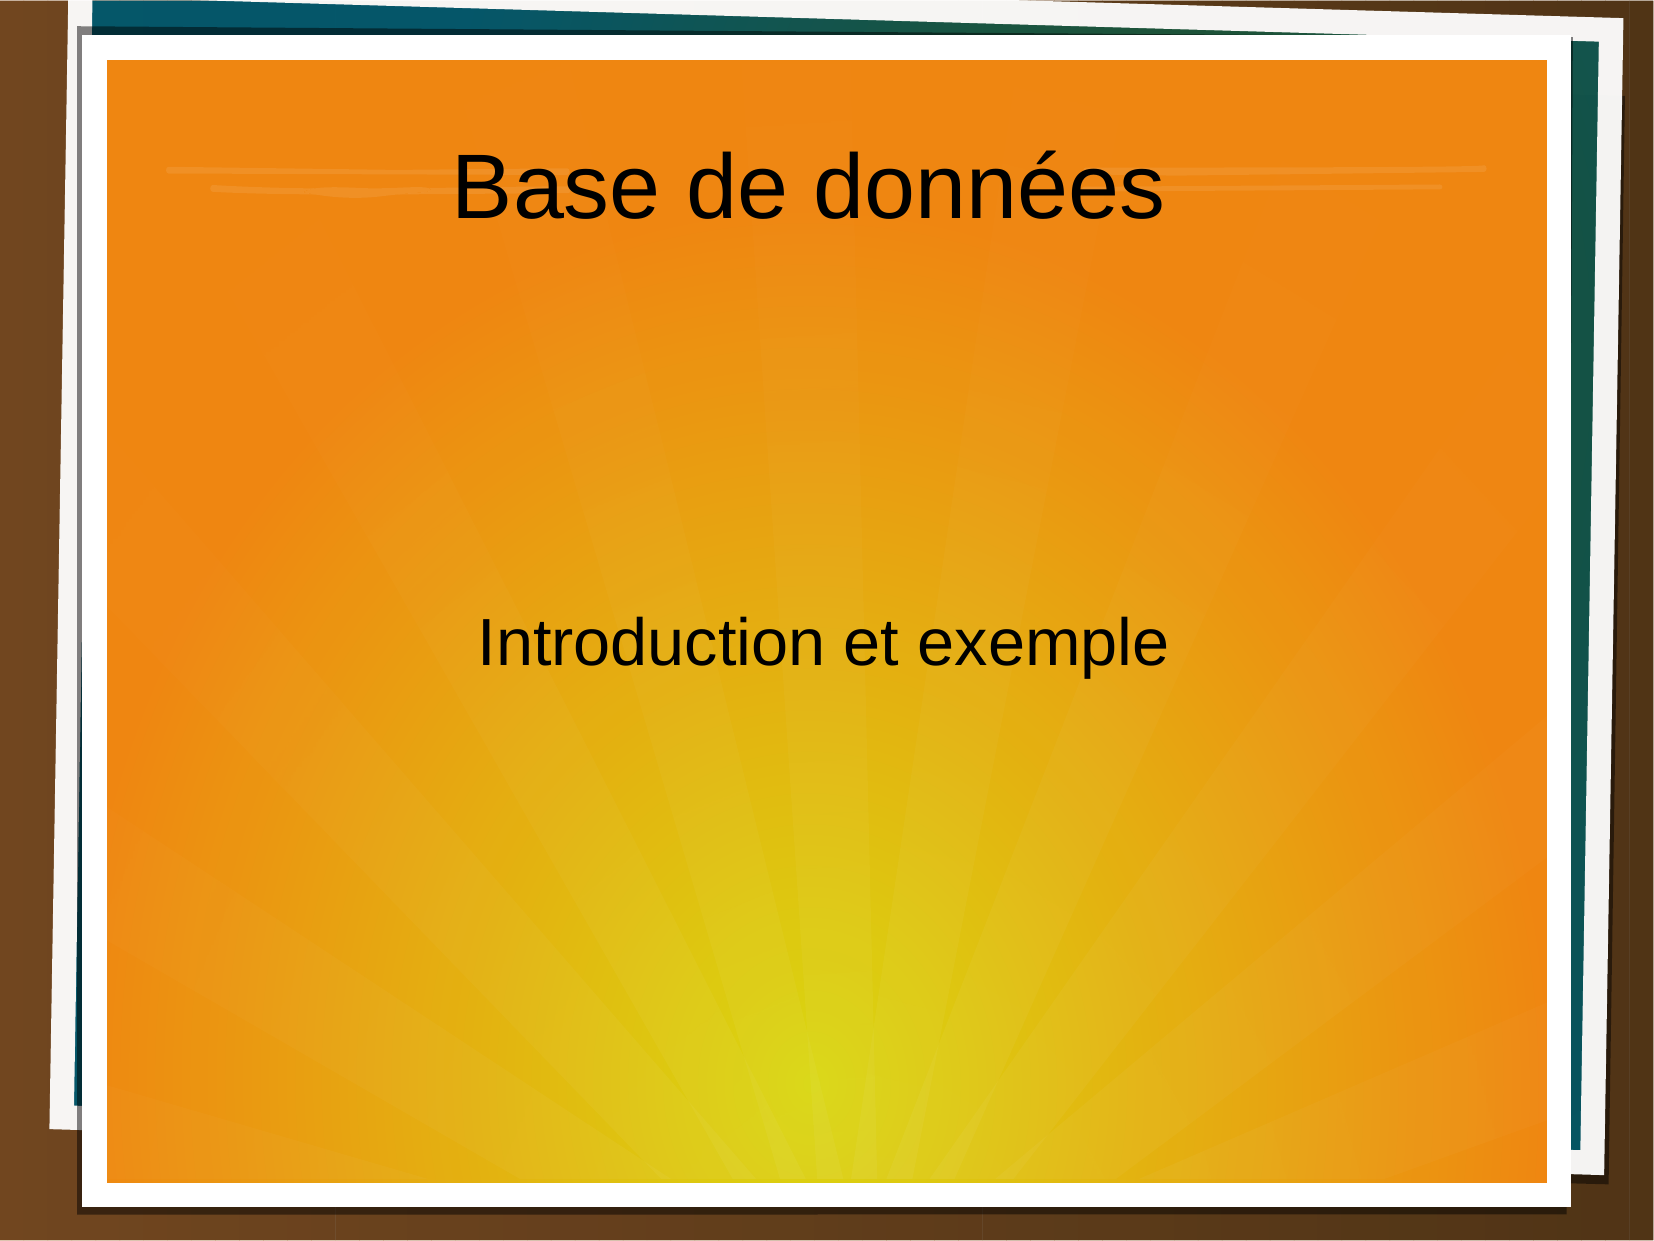

# Base de données
Introduction et exemple